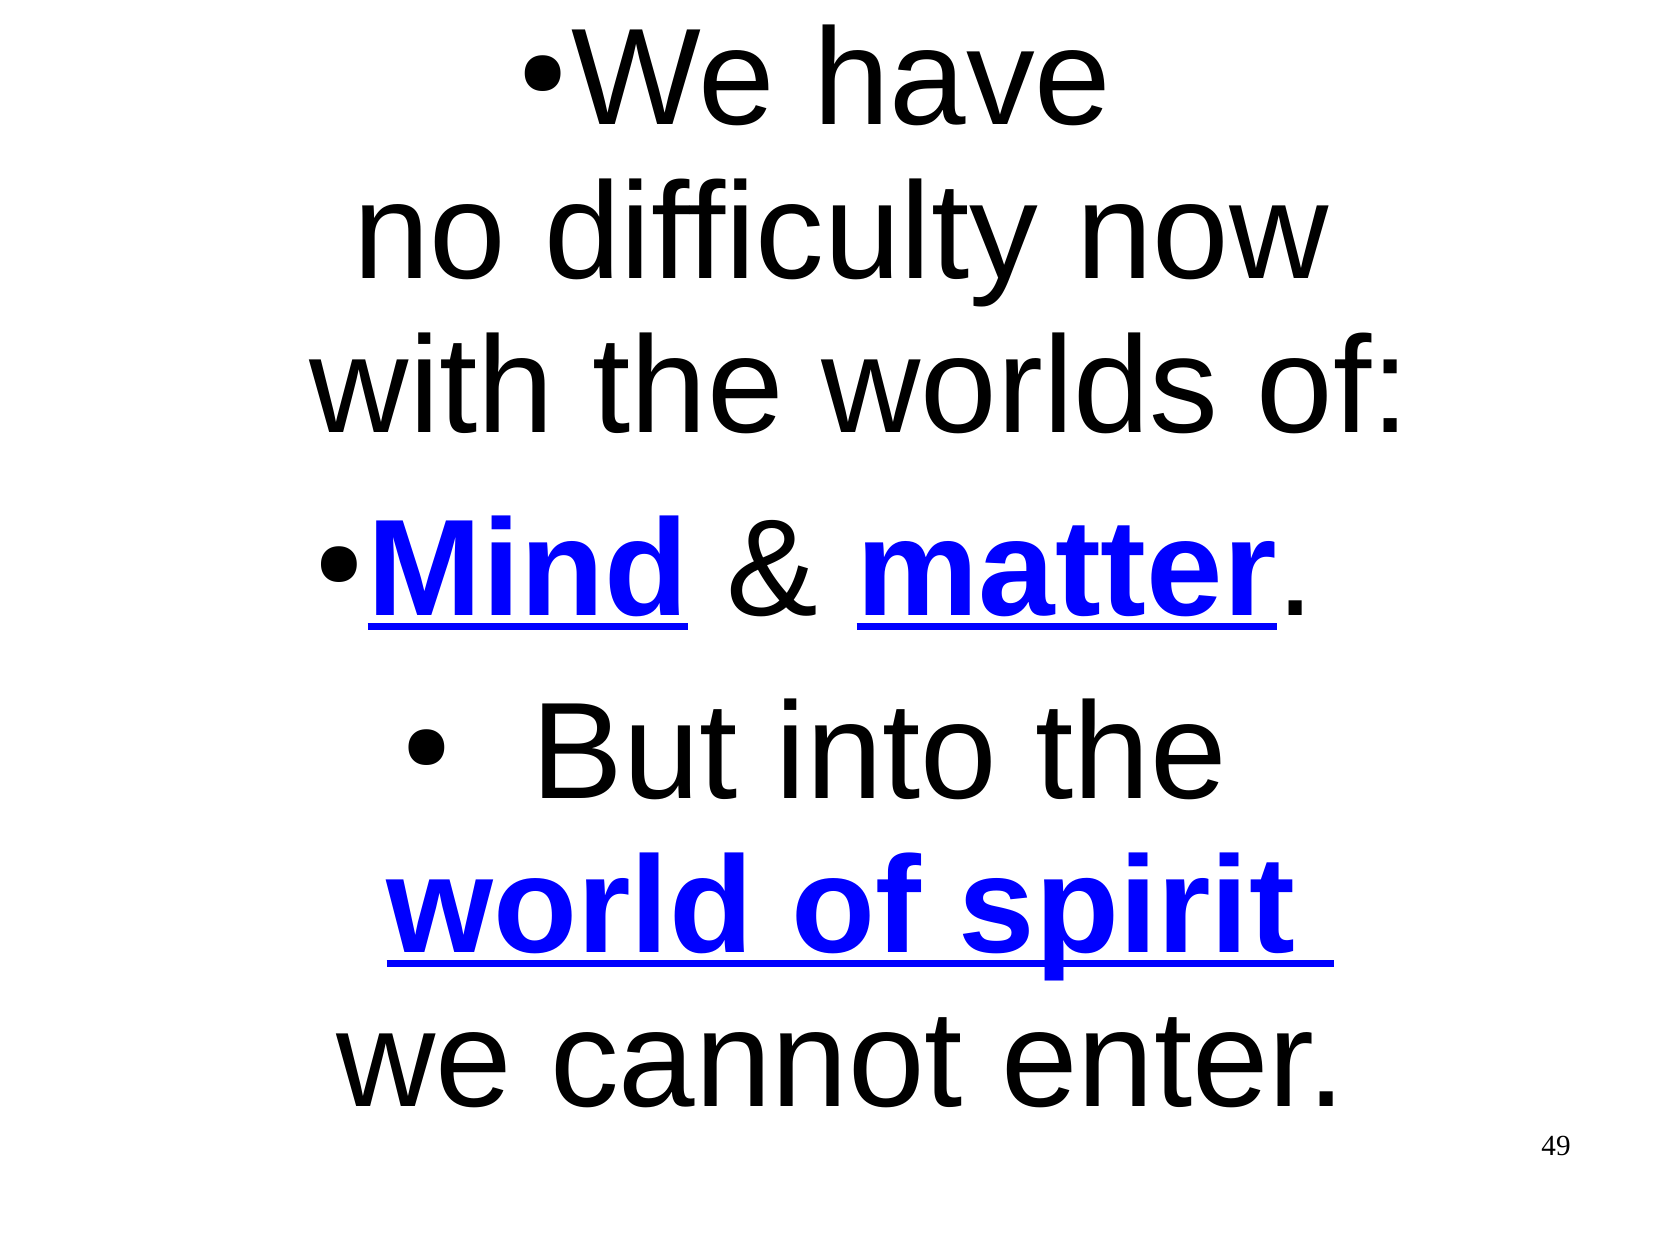

# We have no difficulty now with the worlds of:
Mind & matter.
 But into the
world of spirit
we cannot enter.
49